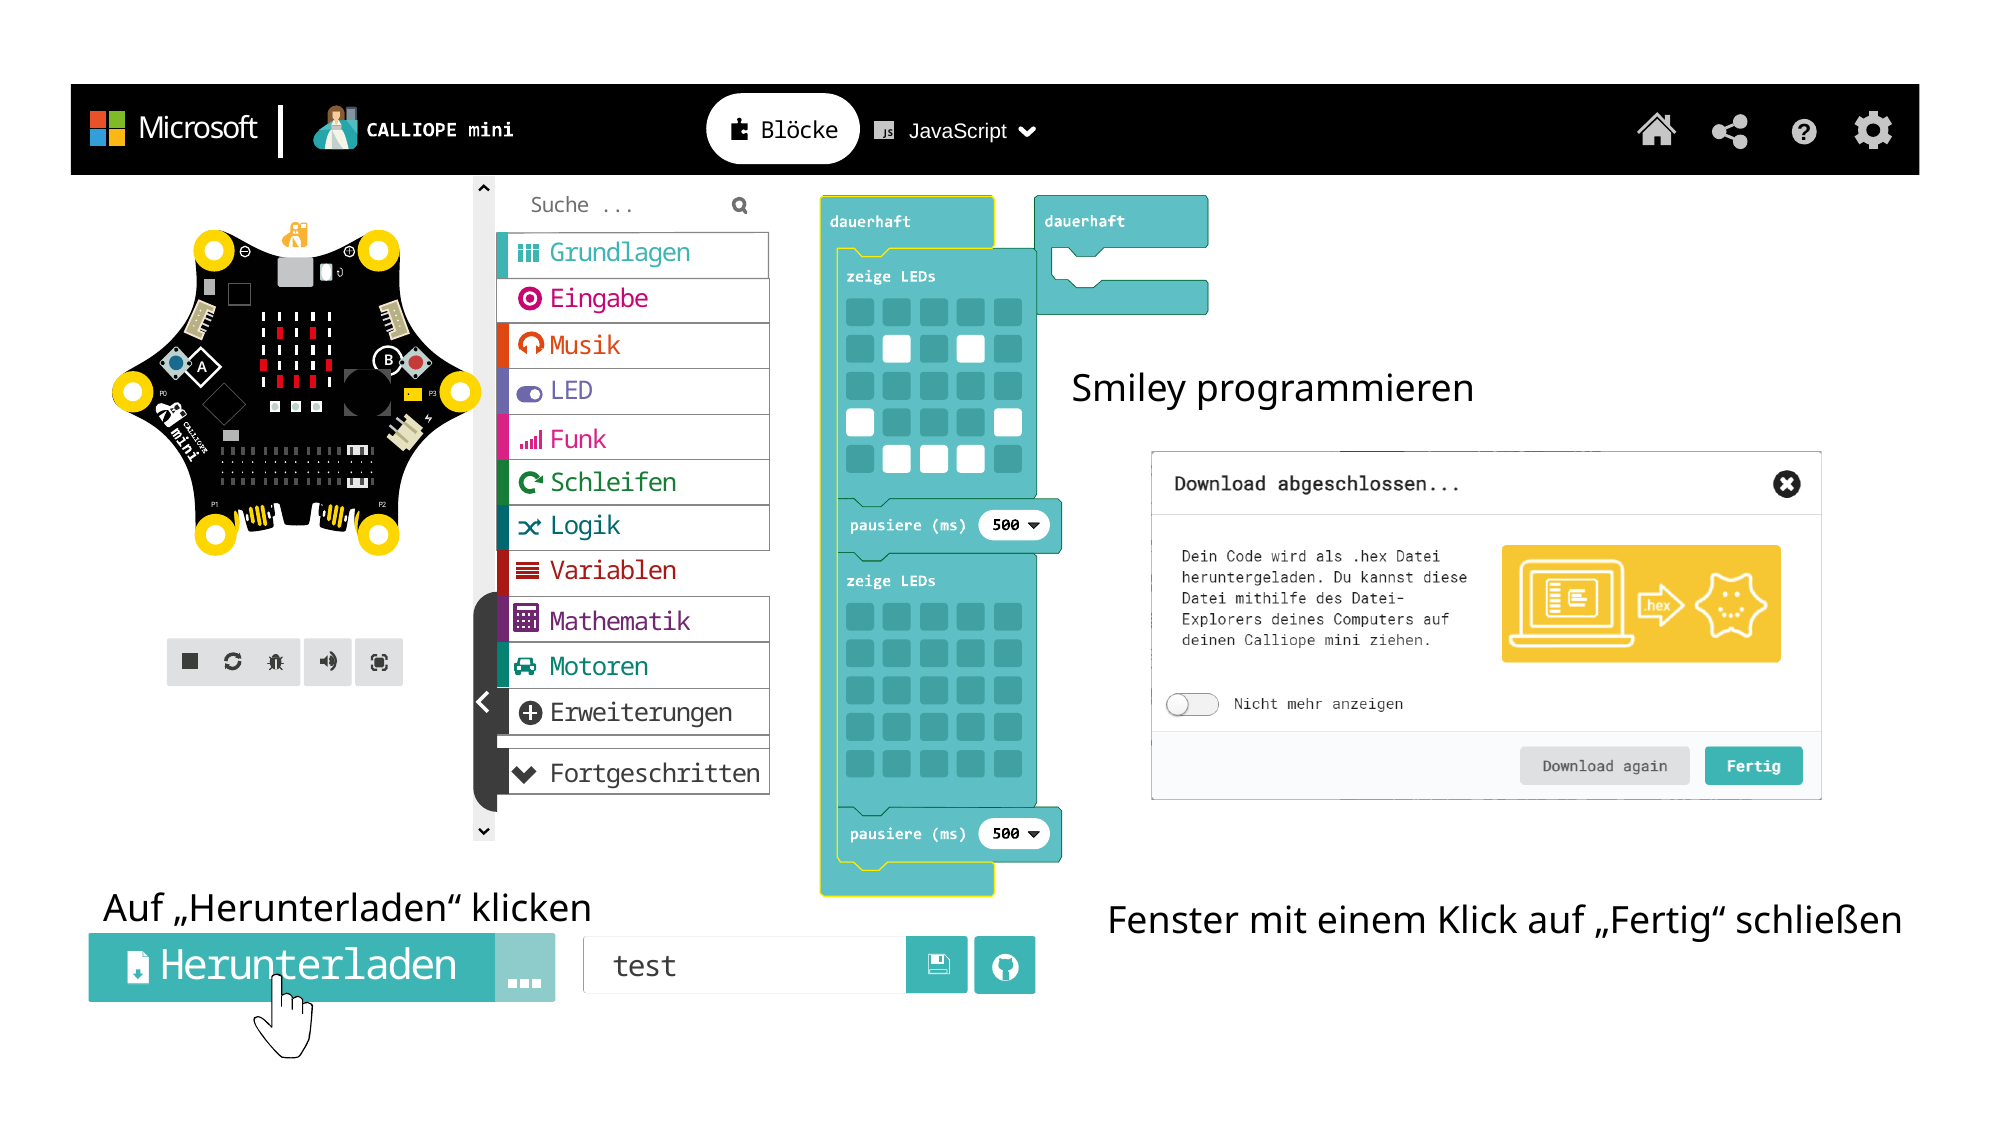

Smiley programmieren
Auf „Herunterladen“ klicken
Fenster mit einem Klick auf „Fertig“ schließen